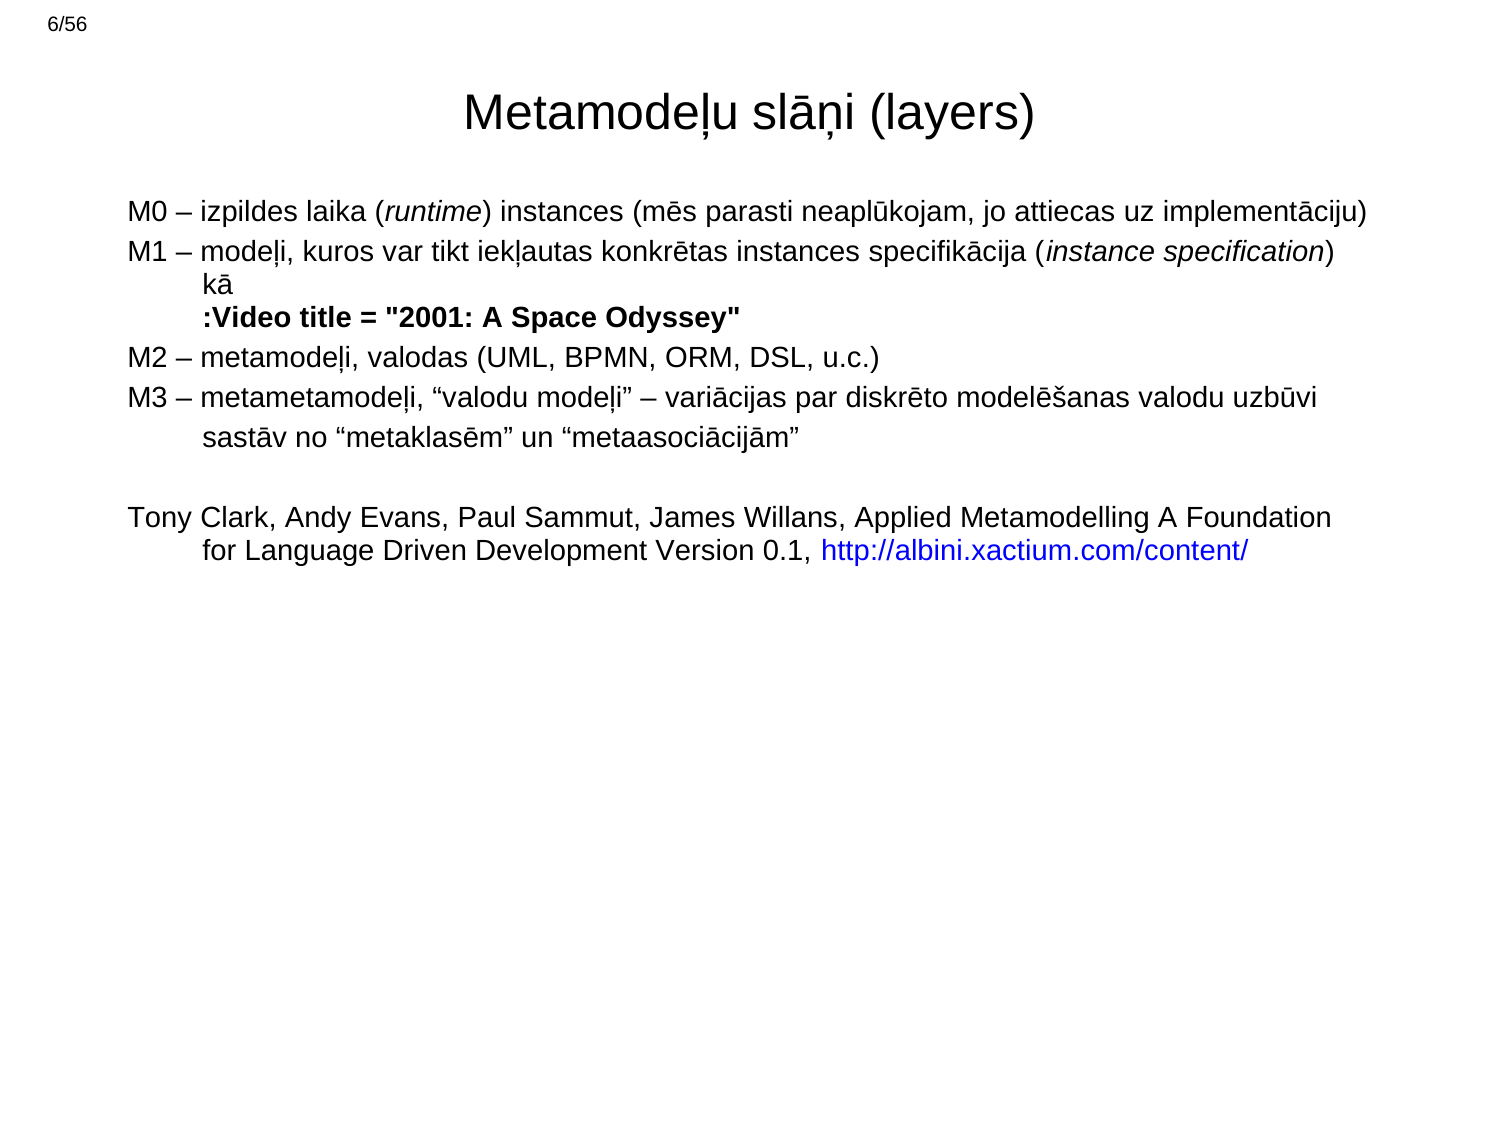

6
# Metamodeļu slāņi (layers)
M0 – izpildes laika (runtime) instances (mēs parasti neaplūkojam, jo attiecas uz implementāciju)
M1 – modeļi, kuros var tikt iekļautas konkrētas instances specifikācija (instance specification) kā
:Video title = "2001: A Space Odyssey"
M2 – metamodeļi, valodas (UML, BPMN, ORM, DSL, u.c.)
M3 – metametamodeļi, “valodu modeļi” – variācijas par diskrēto modelēšanas valodu uzbūvi
	sastāv no “metaklasēm” un “metaasociācijām”
Tony Clark, Andy Evans, Paul Sammut, James Willans, Applied Metamodelling A Foundation for Language Driven Development Version 0.1, http://albini.xactium.com/content/